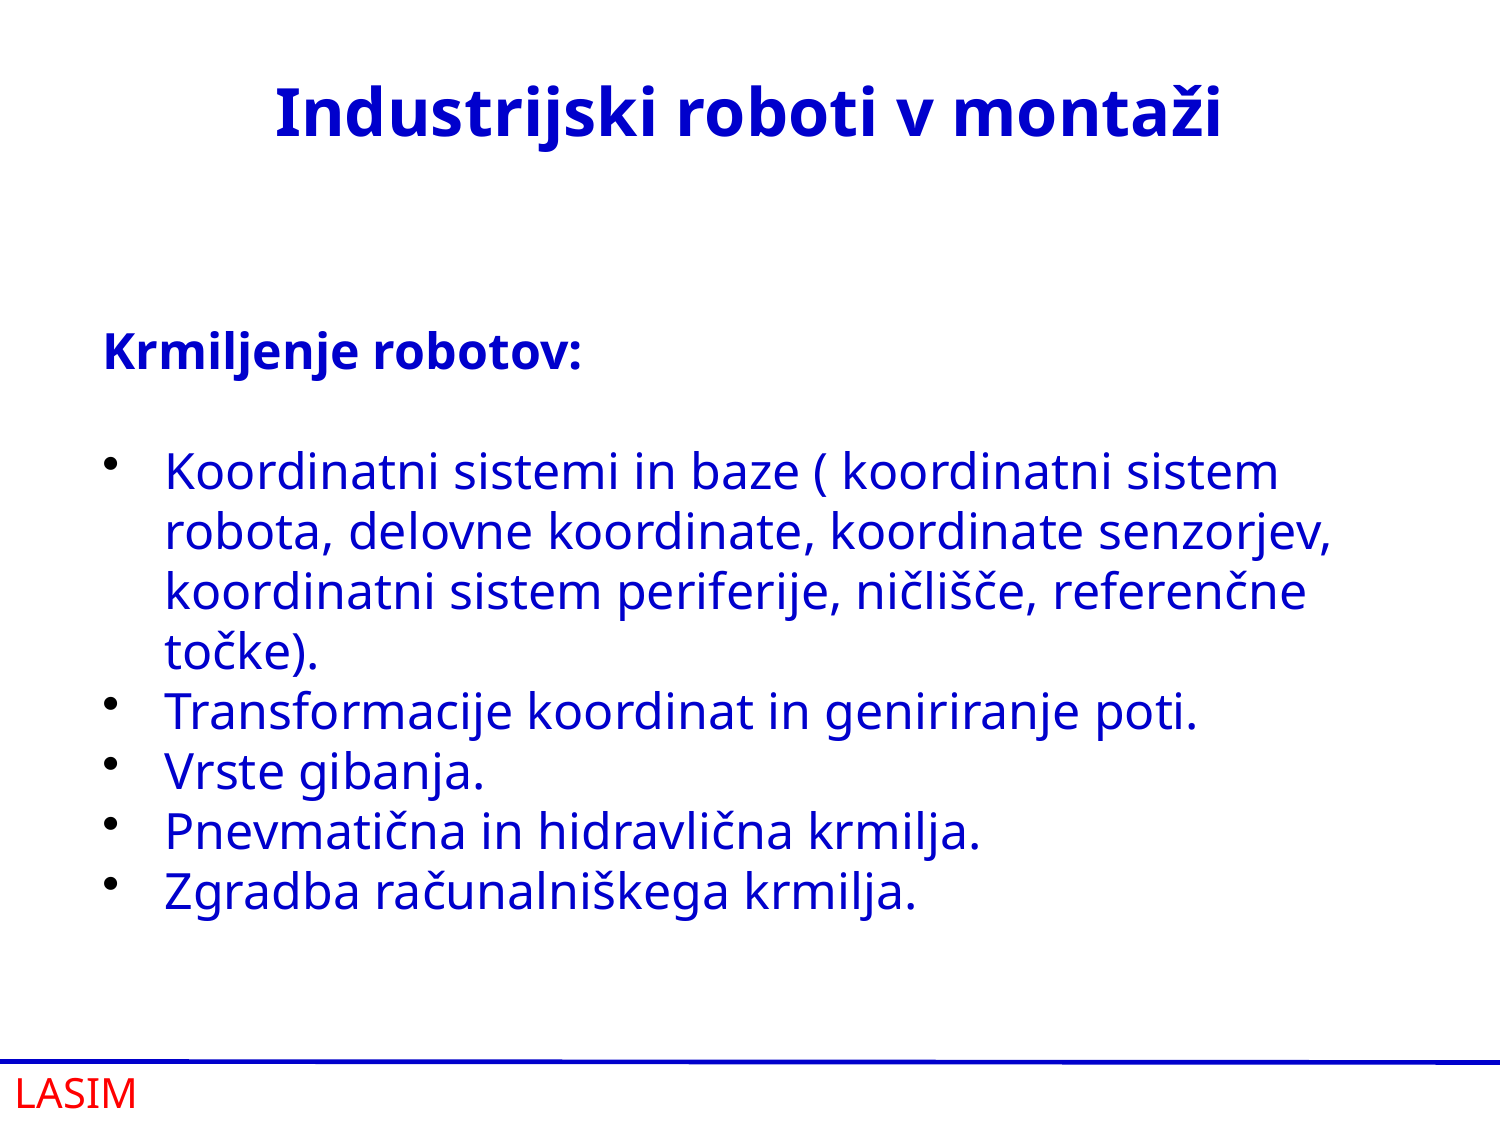

# Industrijski roboti v montaži
Krmiljenje robotov:
Koordinatni sistemi in baze ( koordinatni sistem robota, delovne koordinate, koordinate senzorjev, koordinatni sistem periferije, ničlišče, referenčne točke).
Transformacije koordinat in geniriranje poti.
Vrste gibanja.
Pnevmatična in hidravlična krmilja.
Zgradba računalniškega krmilja.